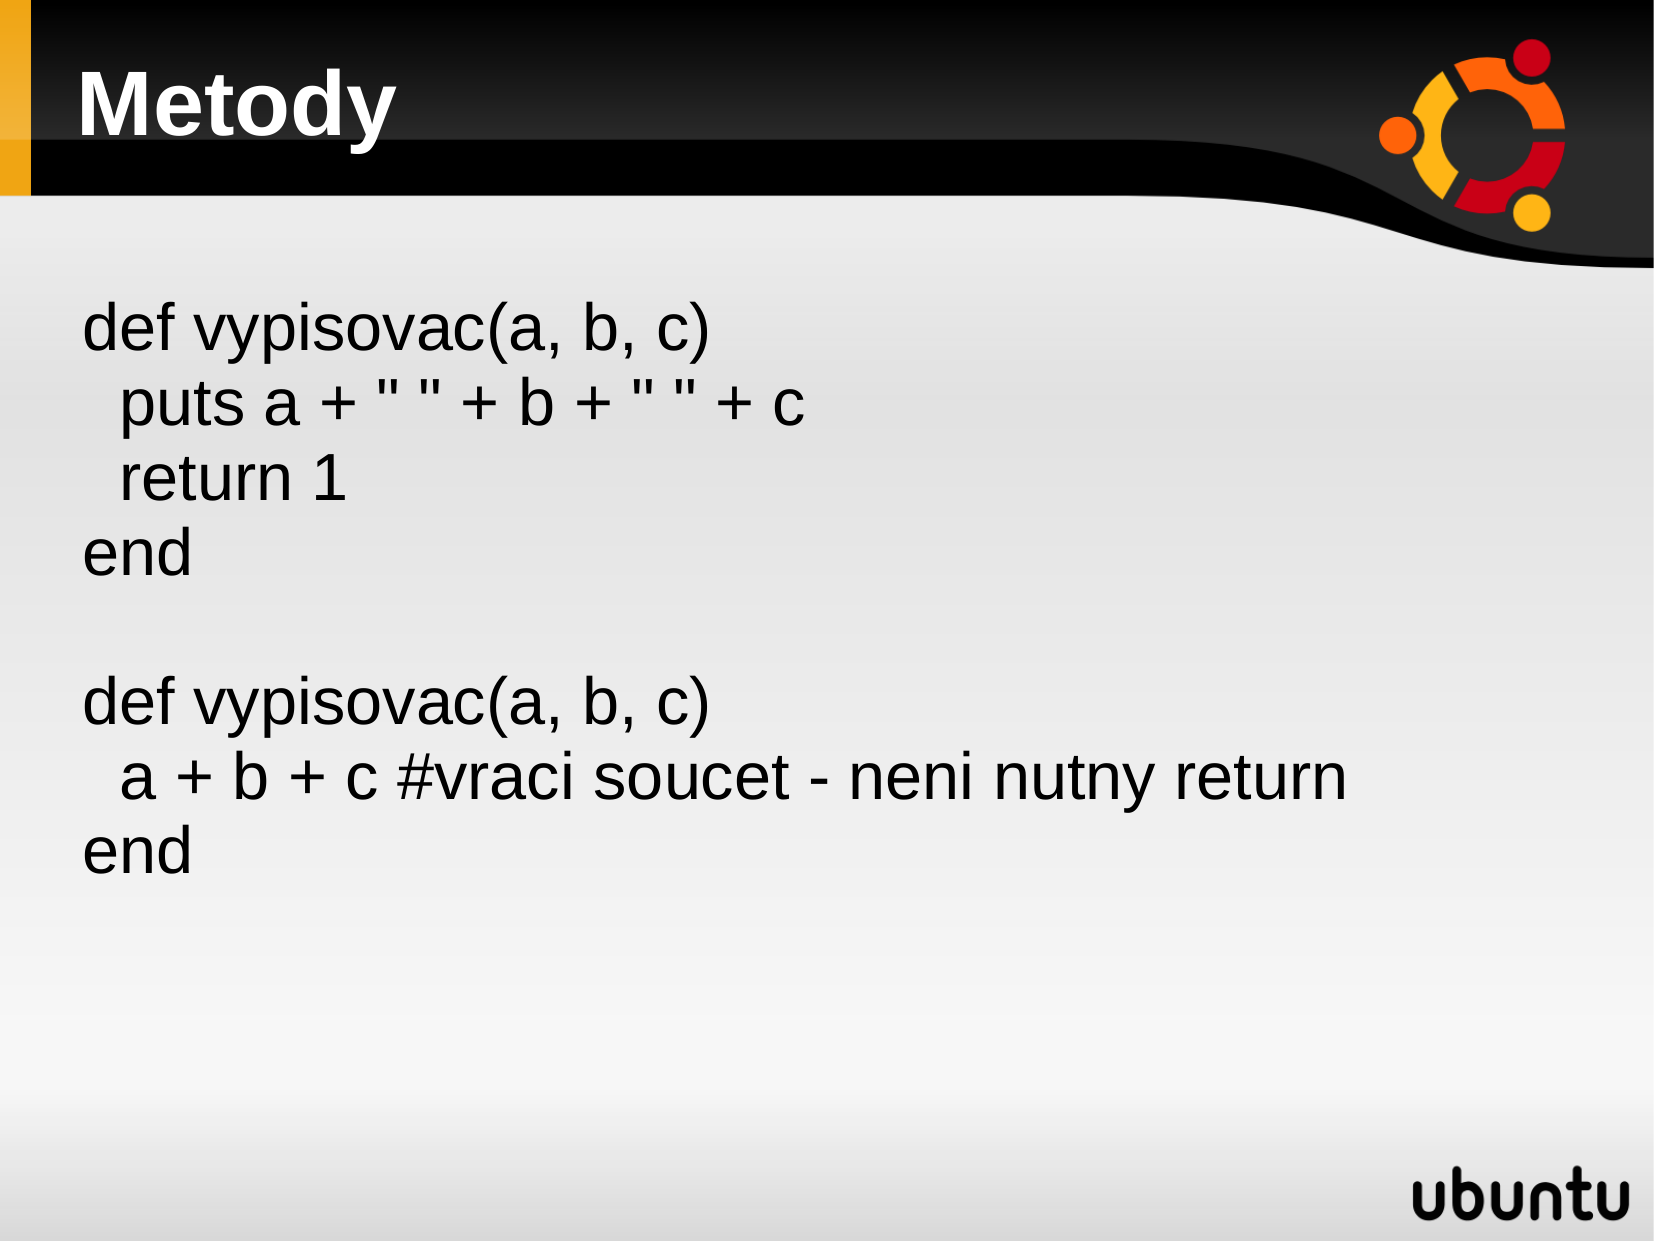

# Metody
def vypisovac(a, b, c)
 puts a + " " + b + " " + c
 return 1
end
def vypisovac(a, b, c)
 a + b + c #vraci soucet - neni nutny return
end